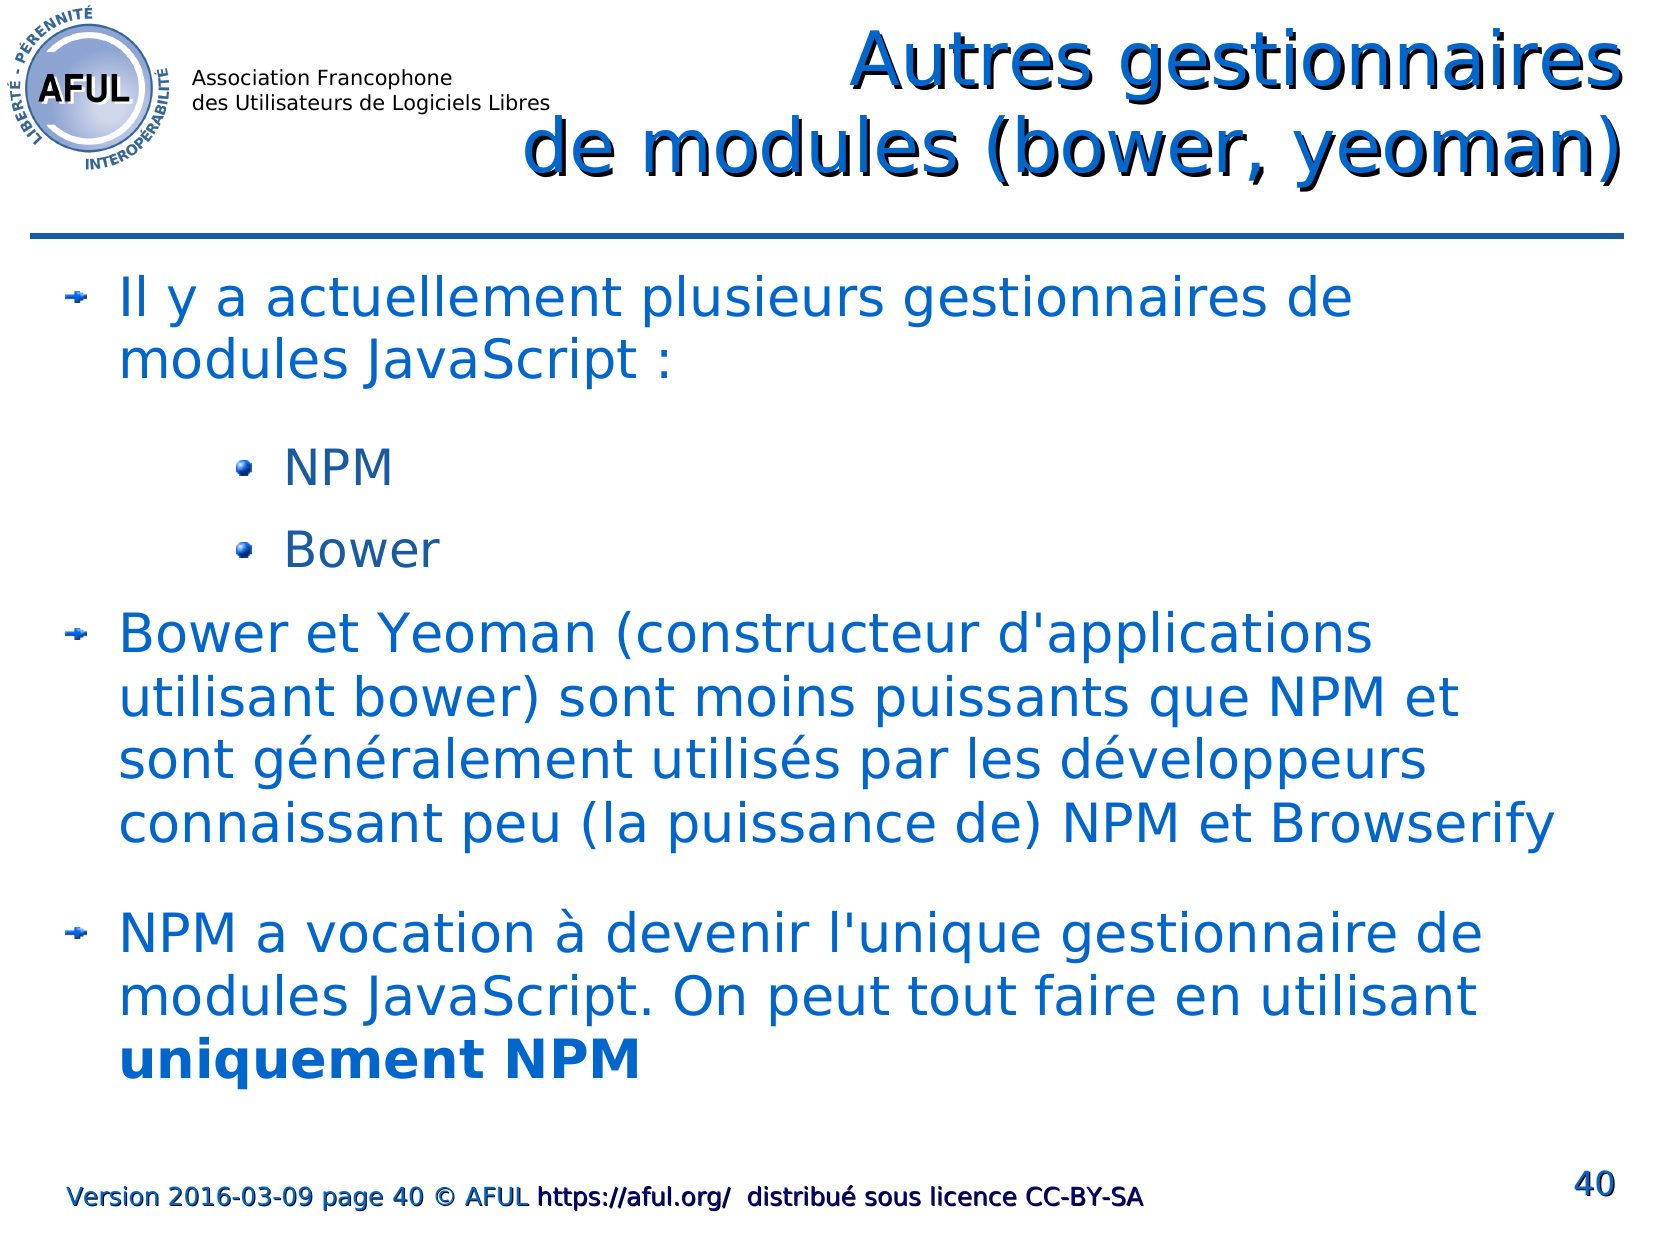

# Autres gestionnaires de modules (bower, yeoman)
Il y a actuellement plusieurs gestionnaires de modules JavaScript :
NPM
Bower
Bower et Yeoman (constructeur d'applications utilisant bower) sont moins puissants que NPM et sont généralement utilisés par les développeurs connaissant peu (la puissance de) NPM et Browserify
NPM a vocation à devenir l'unique gestionnaire de modules JavaScript. On peut tout faire en utilisant uniquement NPM